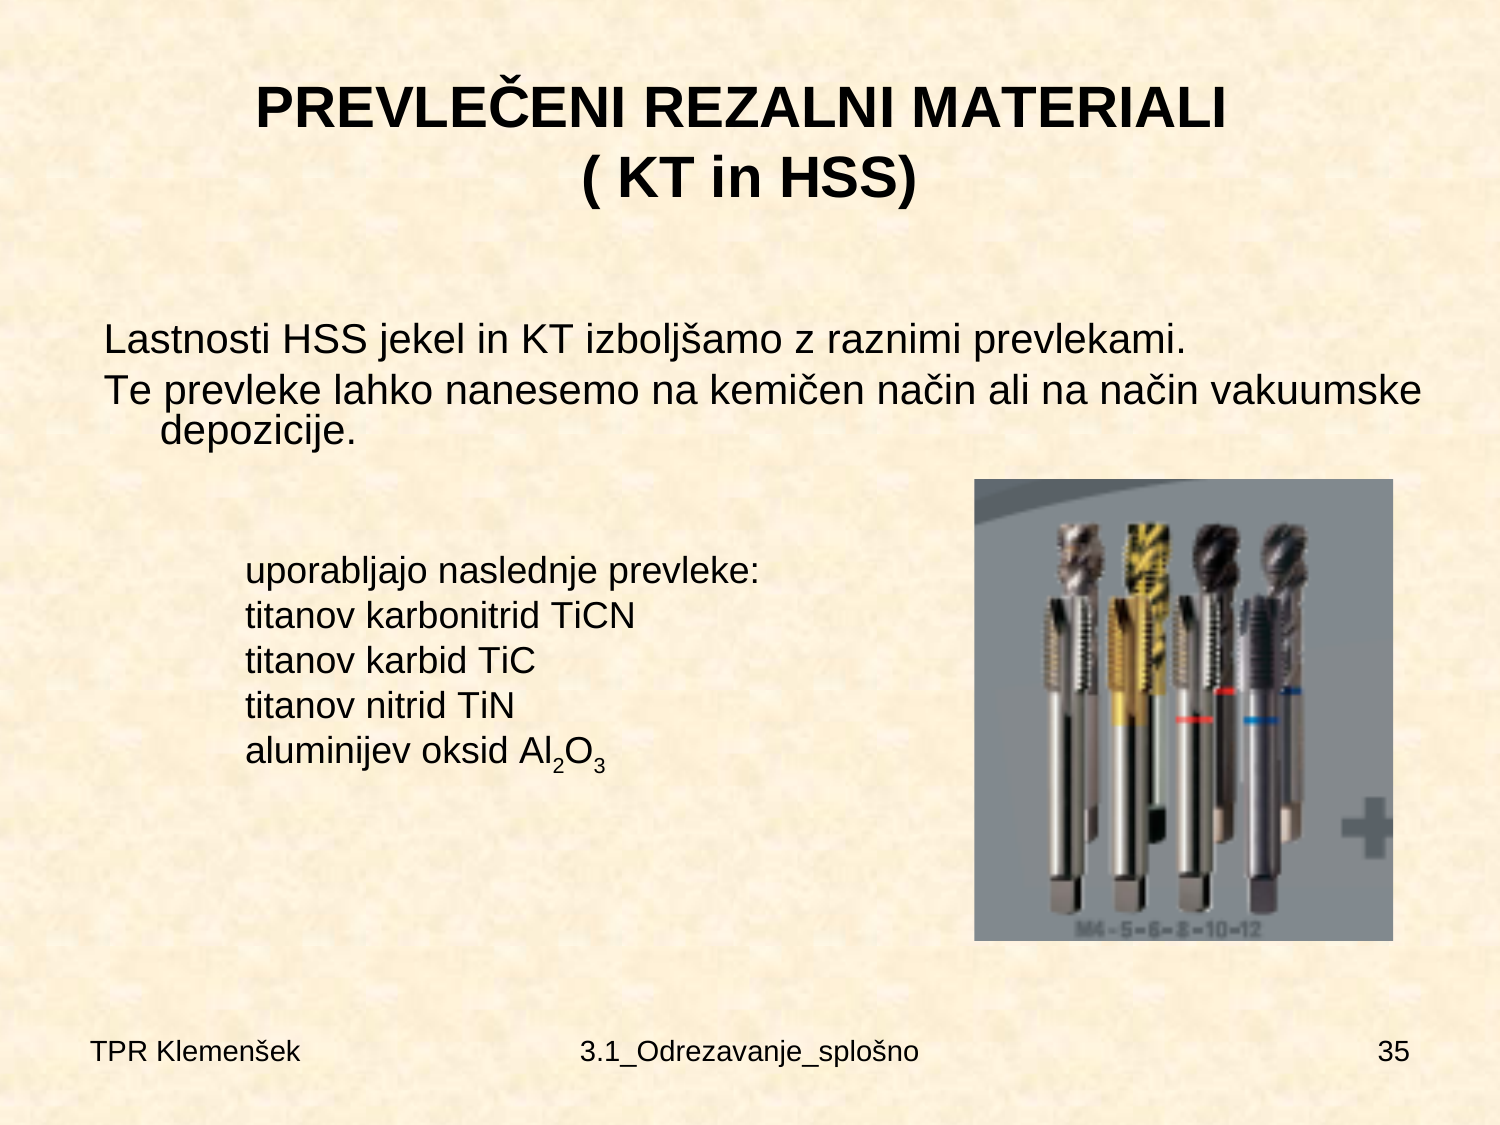

# PREVLEČENI REZALNI MATERIALI ( KT in HSS)
Lastnosti HSS jekel in KT izboljšamo z raznimi prevlekami.
Te prevleke lahko nanesemo na kemičen način ali na način vakuumske depozicije.
uporabljajo naslednje prevleke:
titanov karbonitrid TiCN
titanov karbid TiC
titanov nitrid TiN
aluminijev oksid Al2O3
TPR Klemenšek
3.1_Odrezavanje_splošno